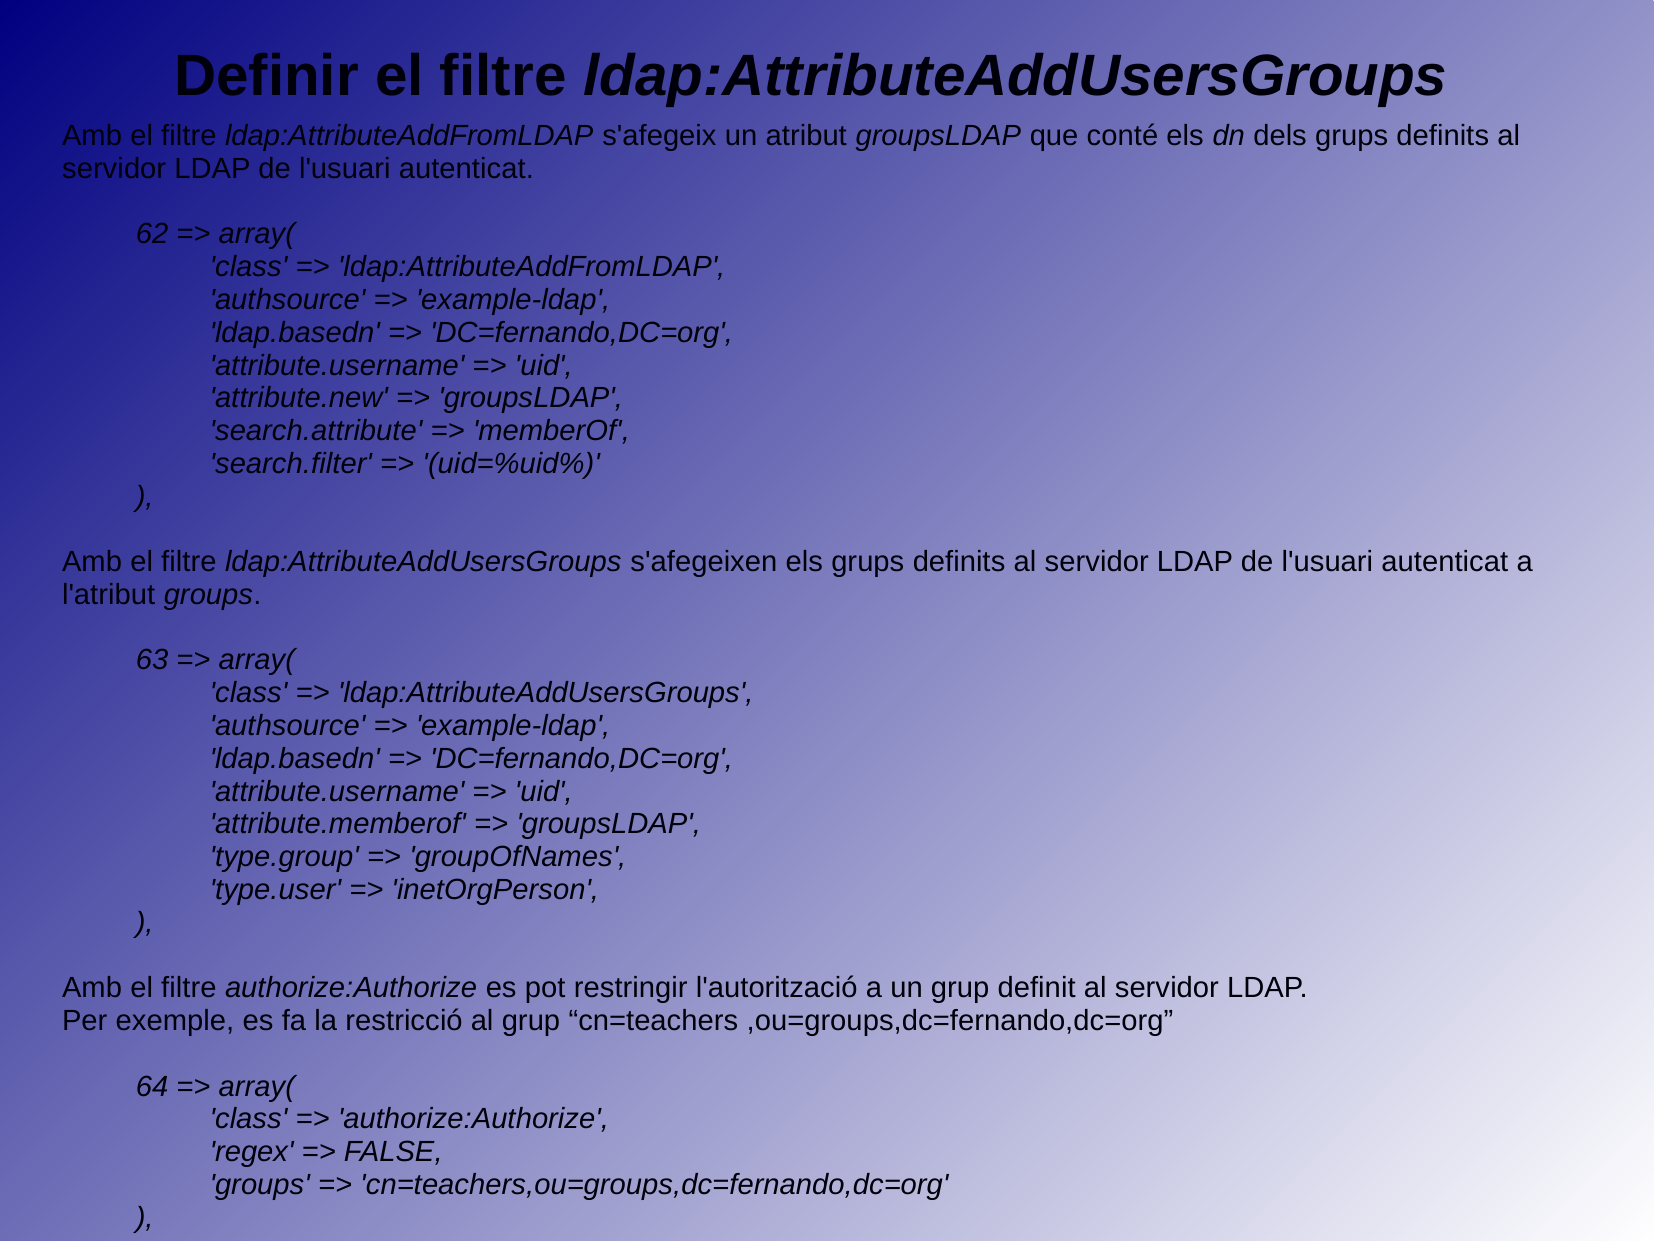

Definir el filtre ldap:AttributeAddUsersGroups
Amb el filtre ldap:AttributeAddFromLDAP s'afegeix un atribut groupsLDAP que conté els dn dels grups definits al servidor LDAP de l'usuari autenticat.
	62 => array(
		'class' => 'ldap:AttributeAddFromLDAP',
		'authsource' => 'example-ldap',
		'ldap.basedn' => 'DC=fernando,DC=org',
		'attribute.username' => 'uid',
		'attribute.new' => 'groupsLDAP',
		'search.attribute' => 'memberOf',
		'search.filter' => '(uid=%uid%)'
	),
Amb el filtre ldap:AttributeAddUsersGroups s'afegeixen els grups definits al servidor LDAP de l'usuari autenticat a l'atribut groups.
	63 => array(
		'class' => 'ldap:AttributeAddUsersGroups',
		'authsource' => 'example-ldap',
		'ldap.basedn' => 'DC=fernando,DC=org',
		'attribute.username' => 'uid',
		'attribute.memberof' => 'groupsLDAP',
		'type.group' => 'groupOfNames',
		'type.user' => 'inetOrgPerson',
	),
Amb el filtre authorize:Authorize es pot restringir l'autorització a un grup definit al servidor LDAP.
Per exemple, es fa la restricció al grup “cn=teachers ,ou=groups,dc=fernando,dc=org”
	64 => array(
		'class' => 'authorize:Authorize',
		'regex' => FALSE,
		'groups' => 'cn=teachers,ou=groups,dc=fernando,dc=org'
	),